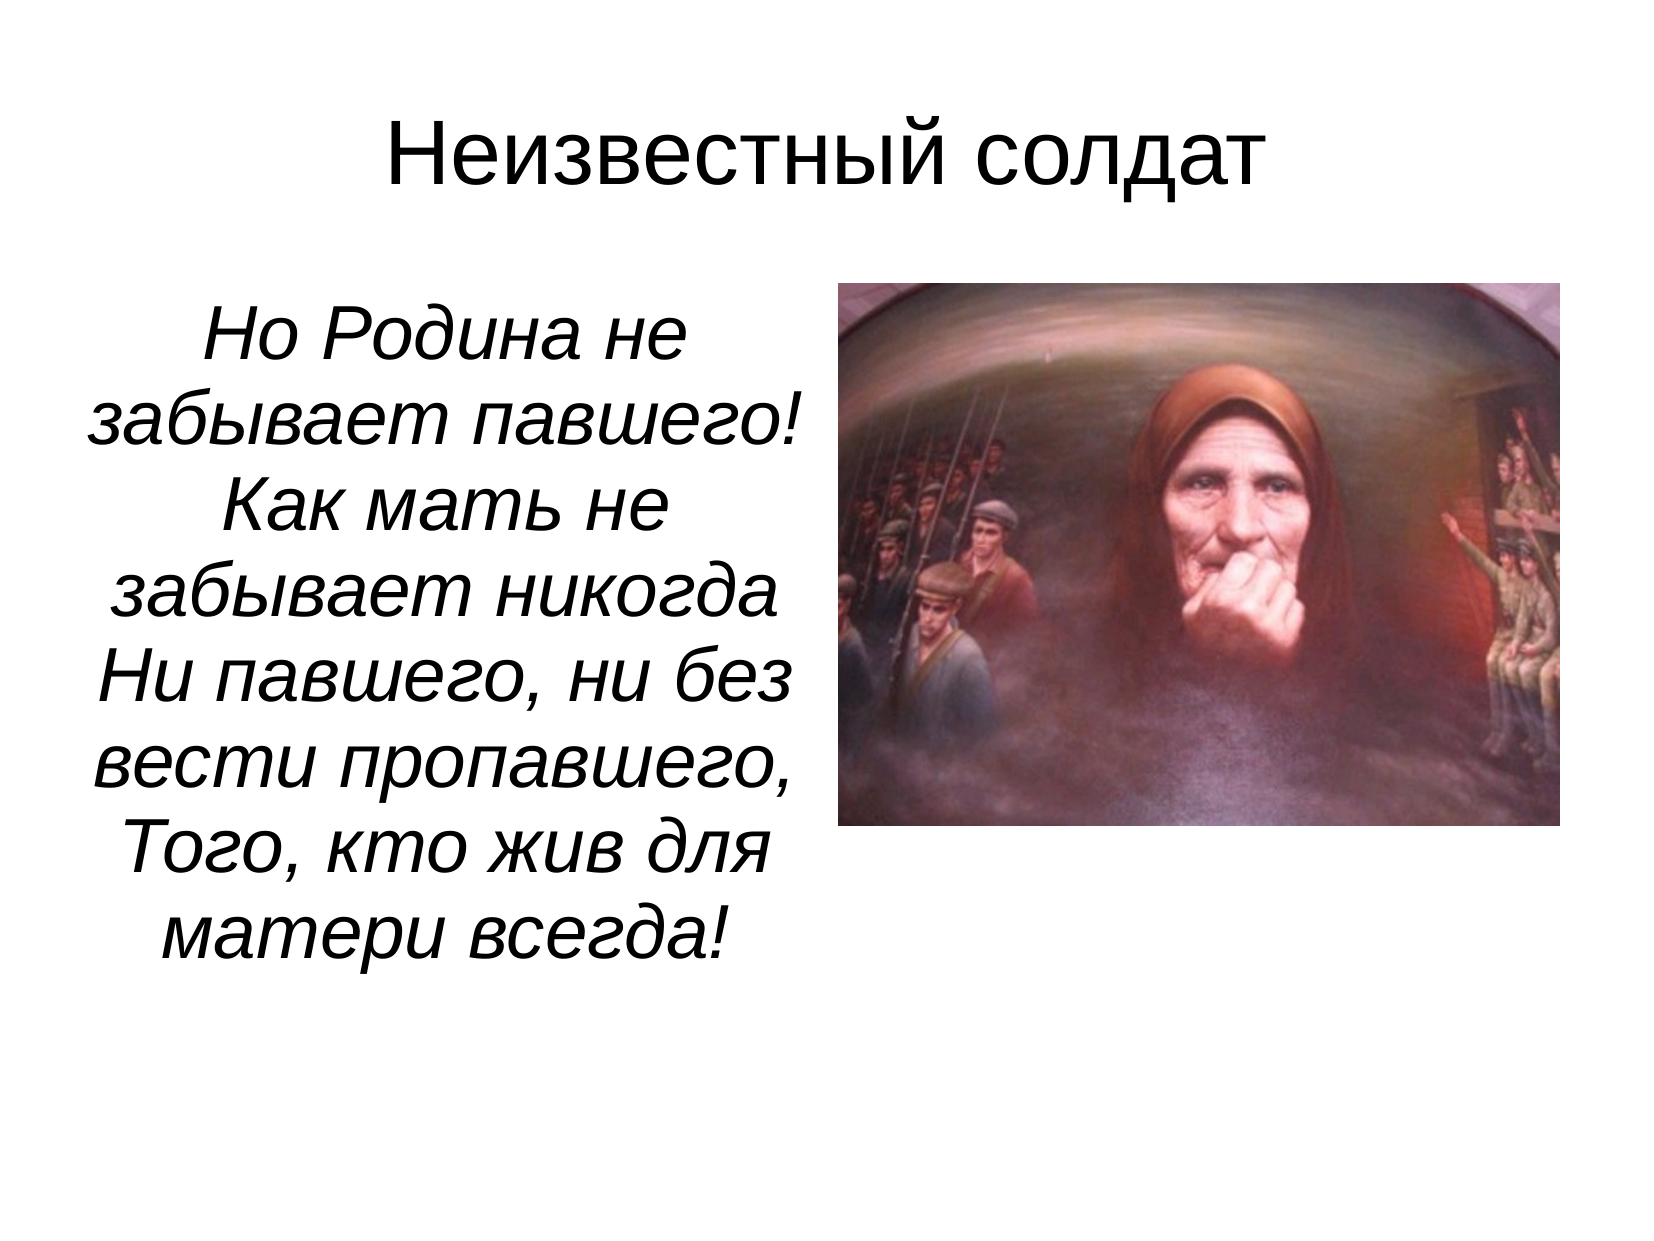

Неизвестный солдат
# Но Родина не забывает павшего! Как мать не забывает никогда Ни павшего, ни без вести пропавшего, Того, кто жив для матери всегда!